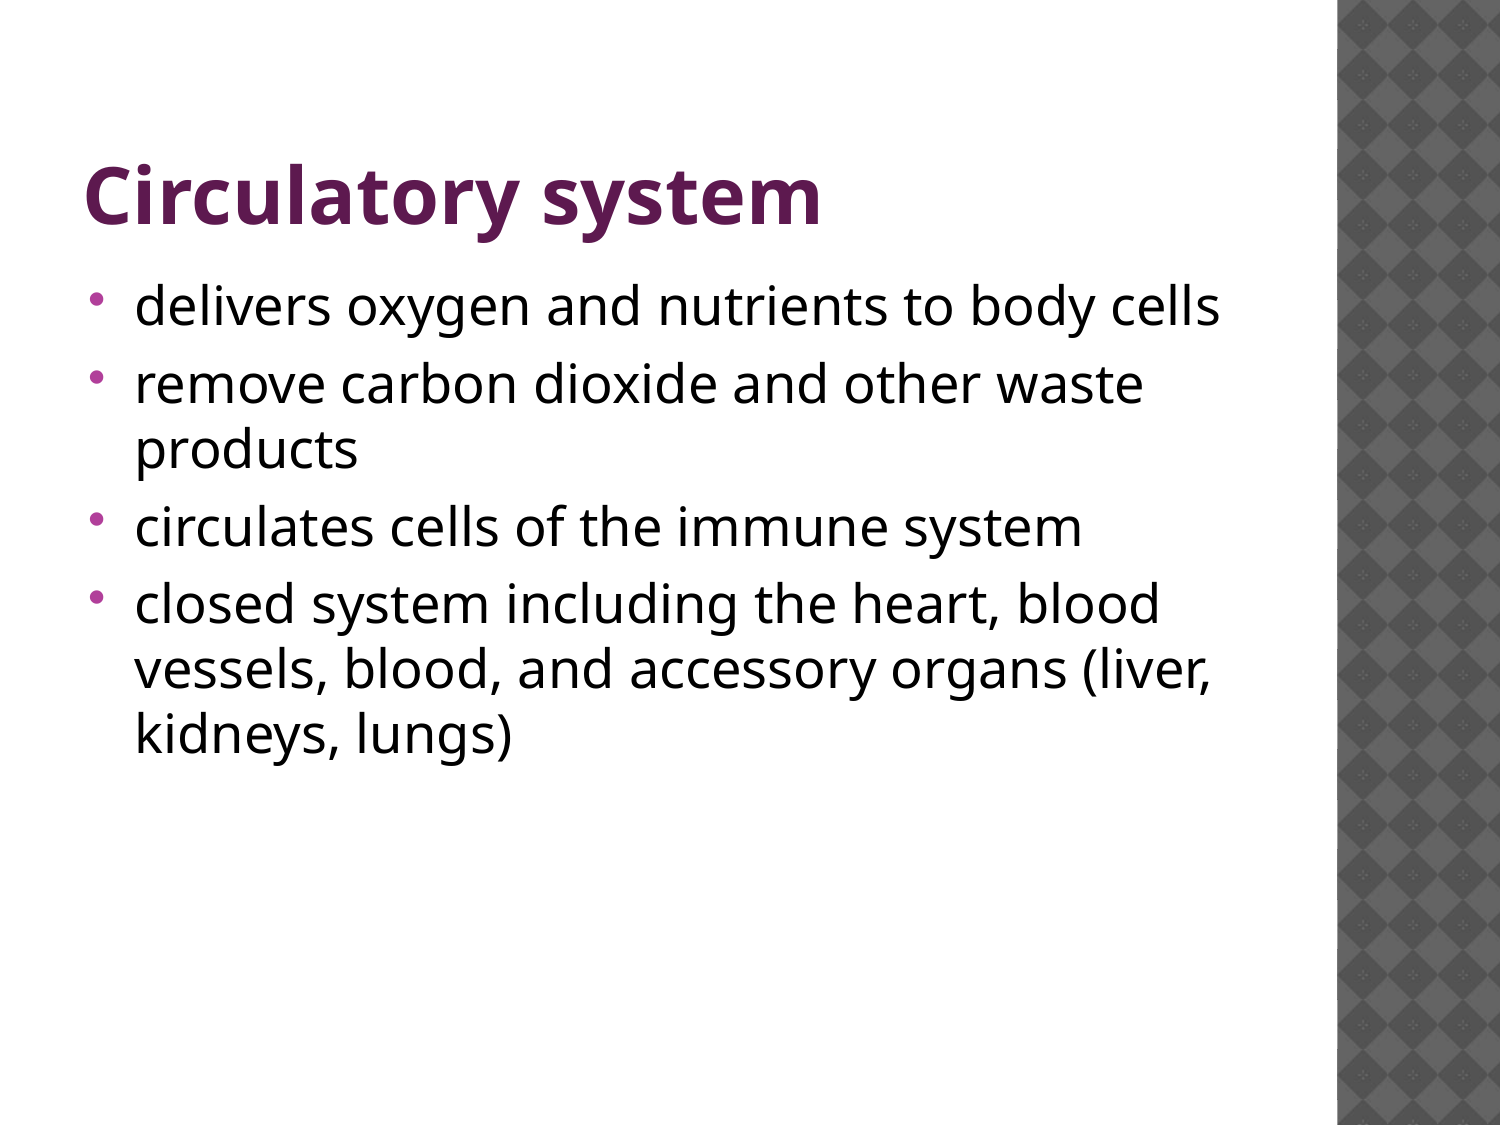

# Circulatory system
delivers oxygen and nutrients to body cells
remove carbon dioxide and other waste products
circulates cells of the immune system
closed system including the heart, blood vessels, blood, and accessory organs (liver, kidneys, lungs)